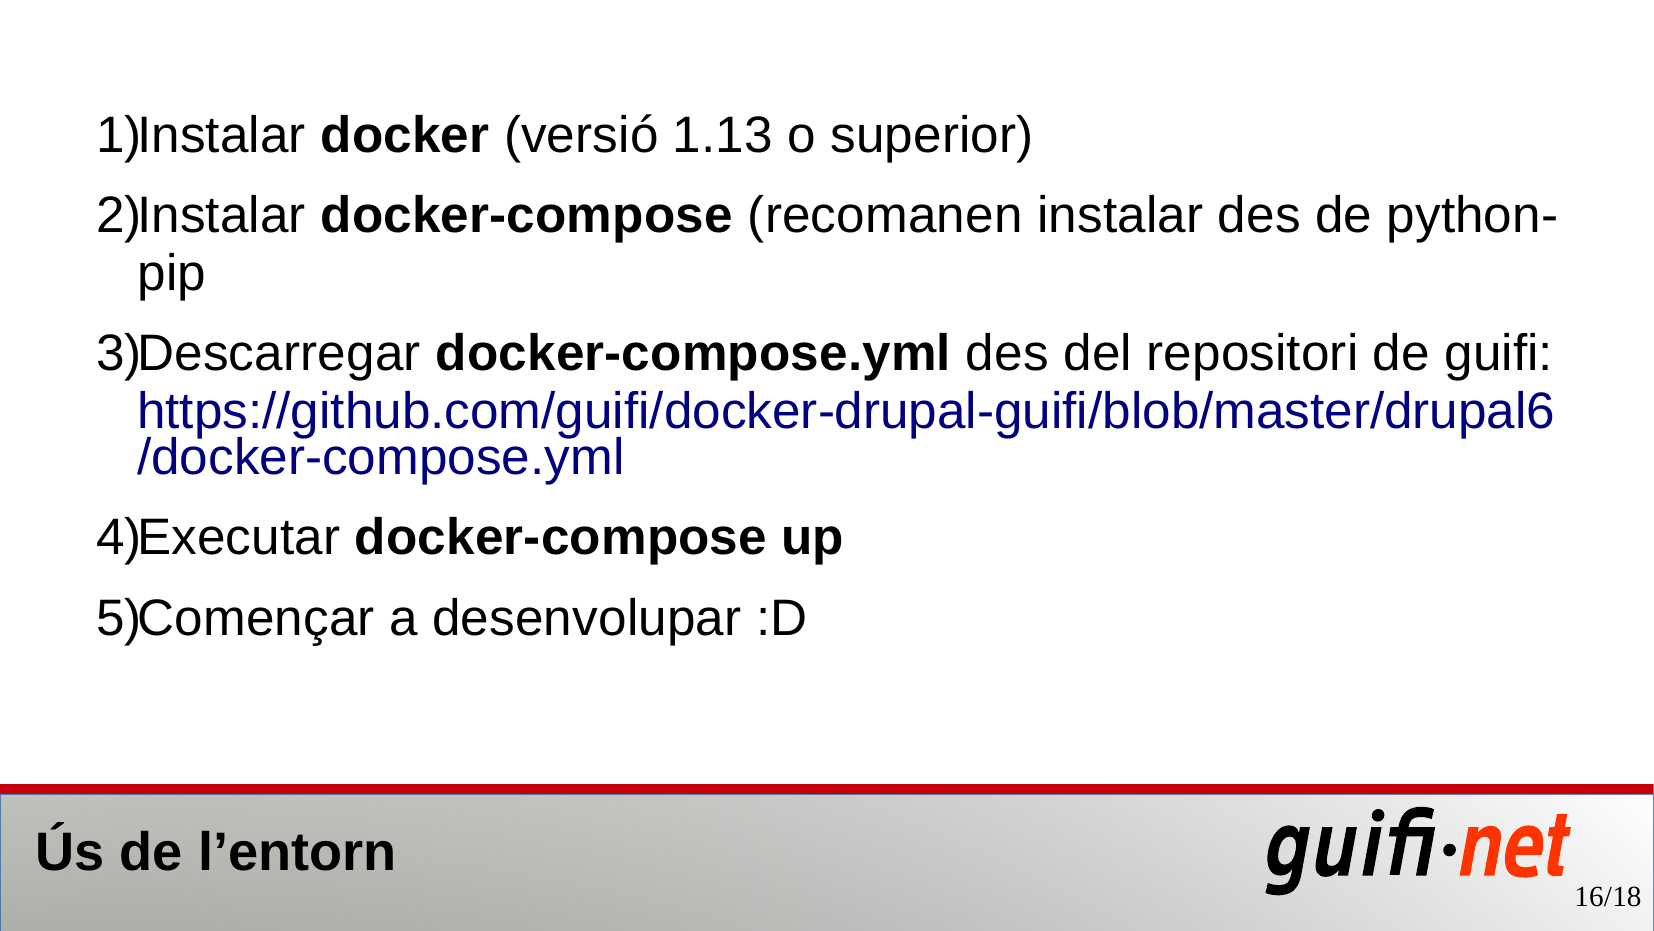

Instalar docker (versió 1.13 o superior)
Instalar docker-compose (recomanen instalar des de python-pip
Descarregar docker-compose.yml des del repositori de guifi:https://github.com/guifi/docker-drupal-guifi/blob/master/drupal6/docker-compose.yml
Executar docker-compose up
Començar a desenvolupar :D
# Ús de l’entorn